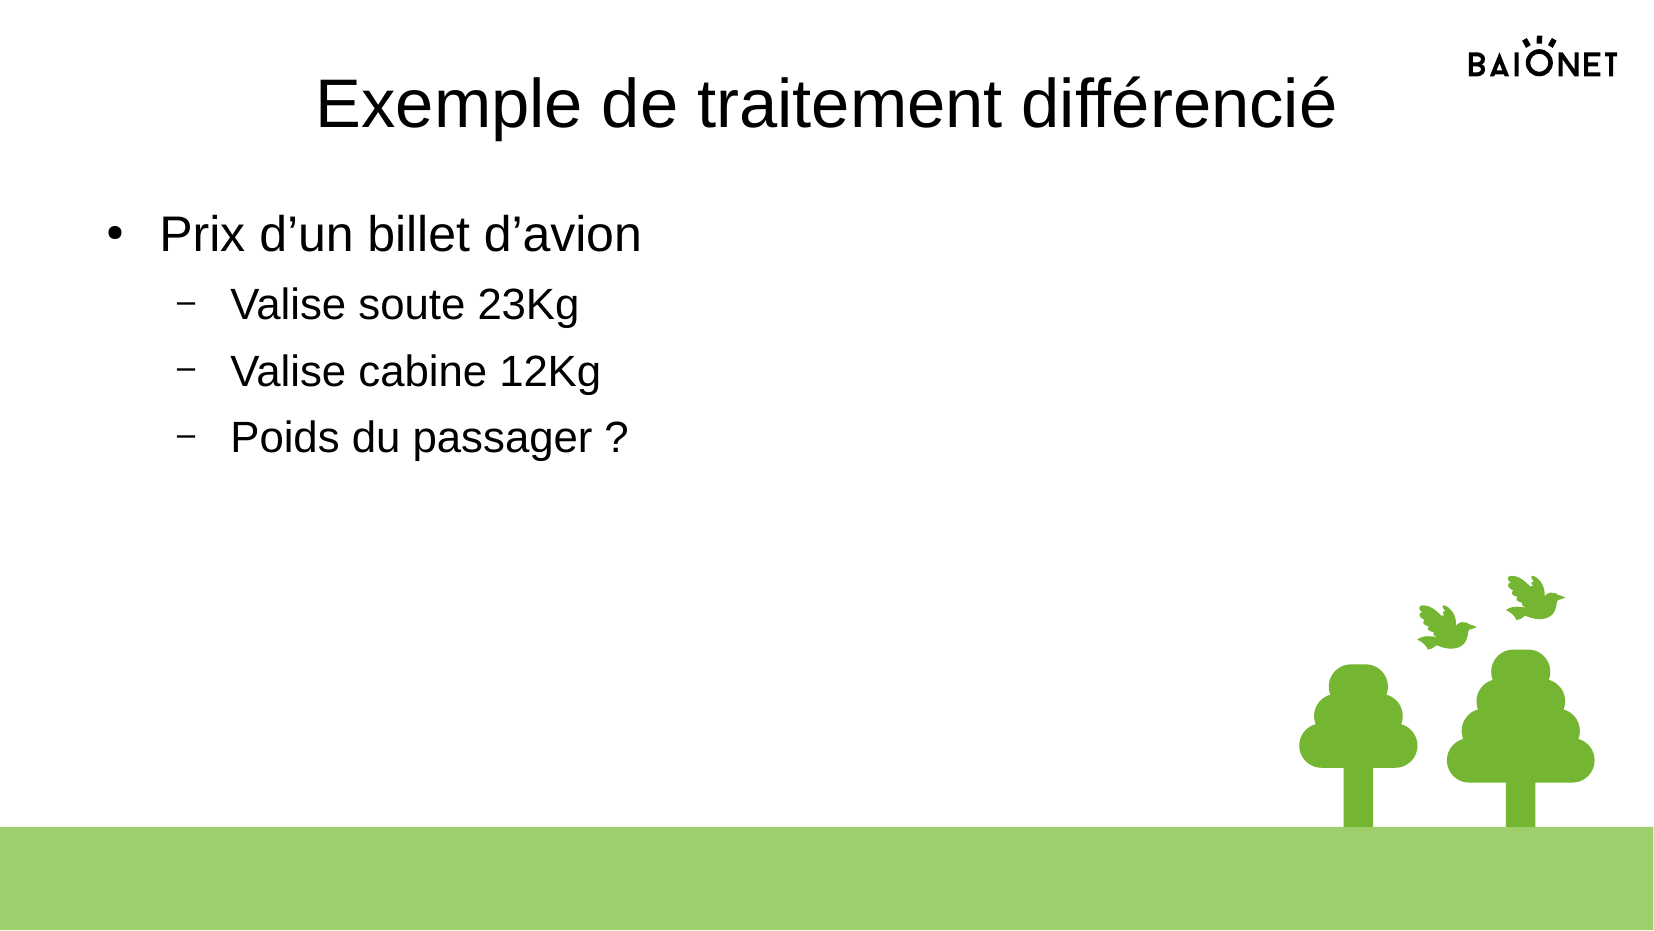

# Exemple de traitement différencié
Prix d’un billet d’avion
Valise soute 23Kg
Valise cabine 12Kg
Poids du passager ?